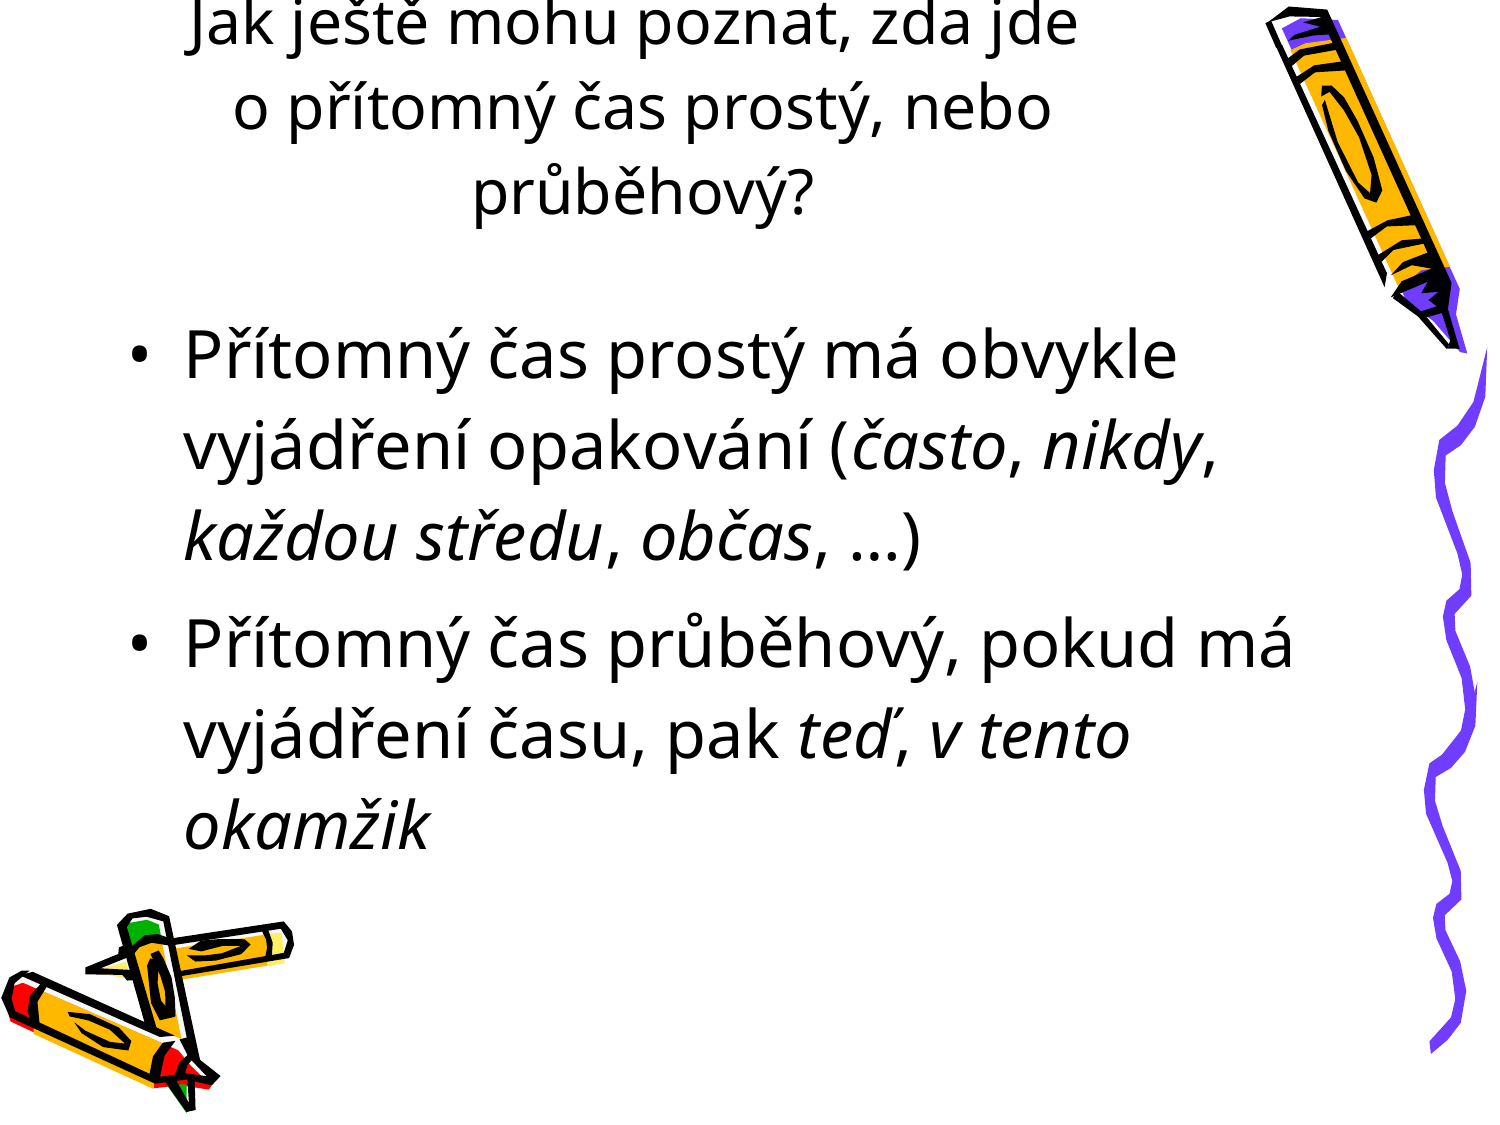

# Jak ještě mohu poznat, zda jde o přítomný čas prostý, nebo průběhový?
Přítomný čas prostý má obvykle vyjádření opakování (často, nikdy, každou středu, občas, …)
Přítomný čas průběhový, pokud má vyjádření času, pak teď, v tento okamžik